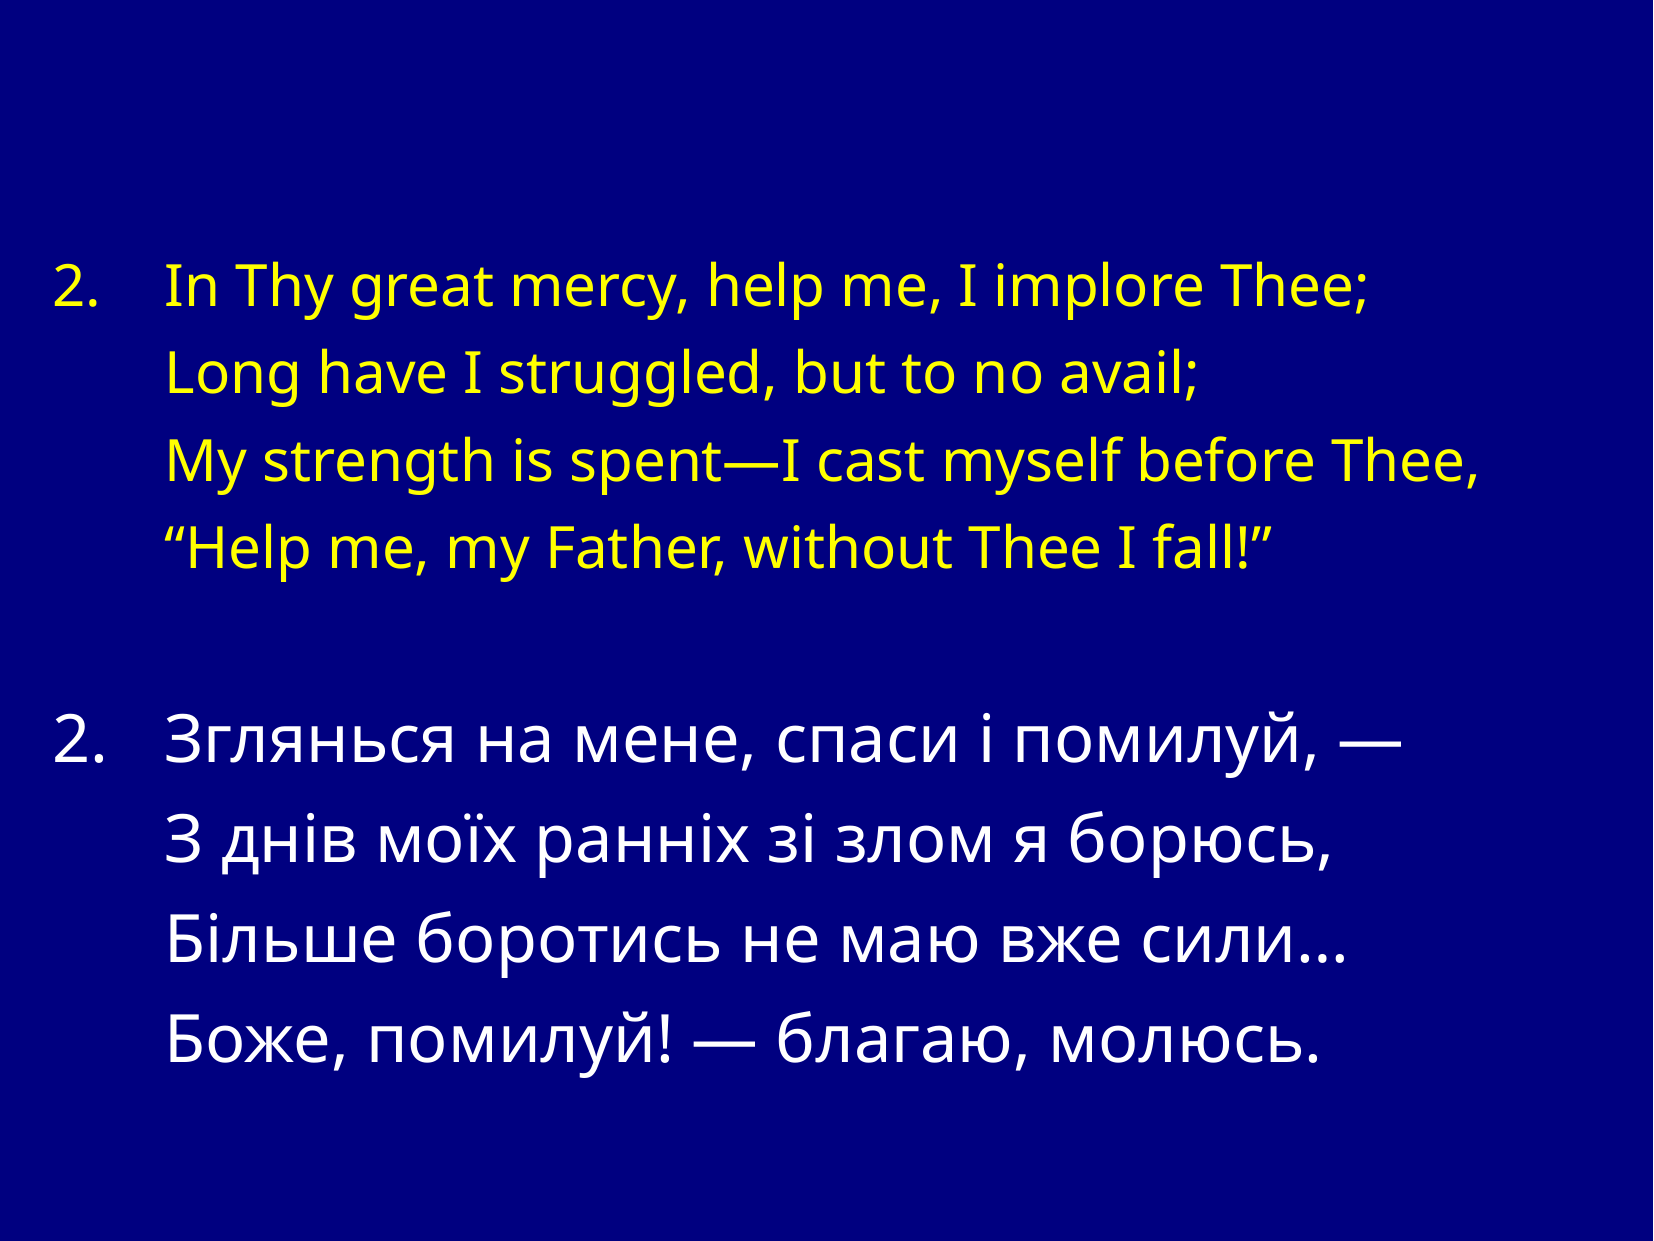

2.	In Thy great mercy, help me, I implore Thee;
	Long have I struggled, but to no avail;
	My strength is spent—I cast myself before Thee,
	“Help me, my Father, without Thee I fall!”
2.	Зглянься на мене, спаси і помилуй, ―
	З днів моїх ранніх зі злом я борюсь,
	Більше боротись не маю вже сили…
	Боже, помилуй! ― благаю, молюсь.